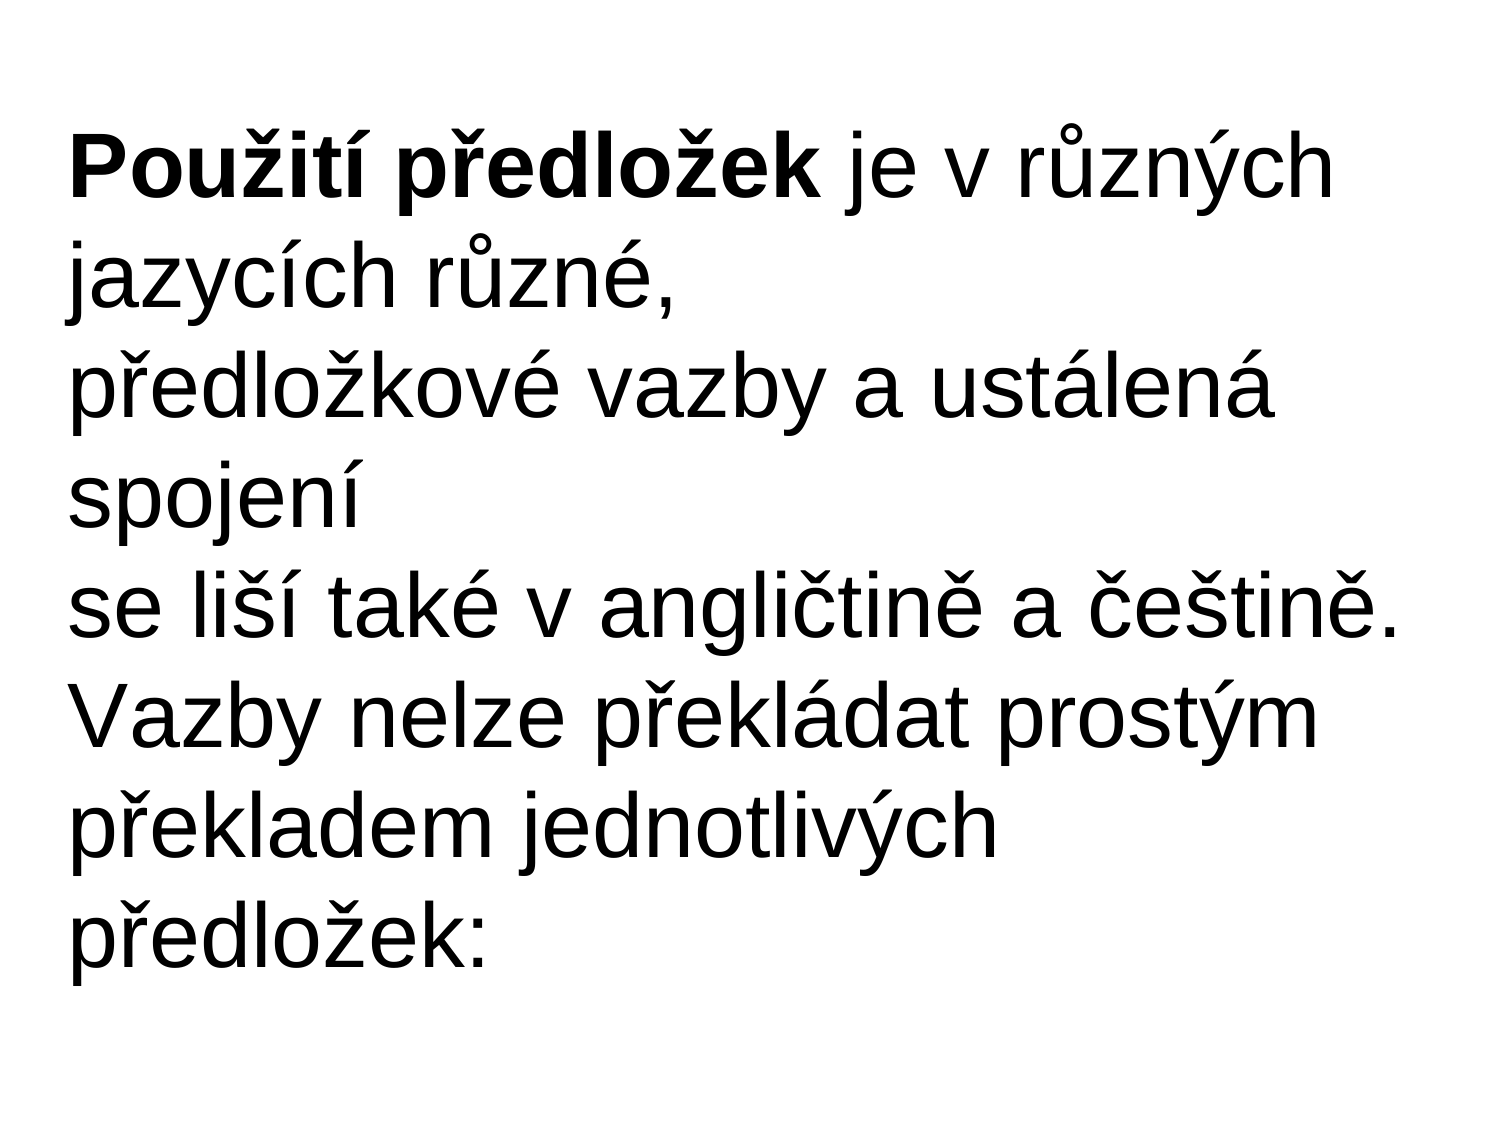

Použití předložek je v různých jazycích různé,
předložkové vazby a ustálená spojení
se liší také v angličtině a češtině.
Vazby nelze překládat prostým
překladem jednotlivých předložek: